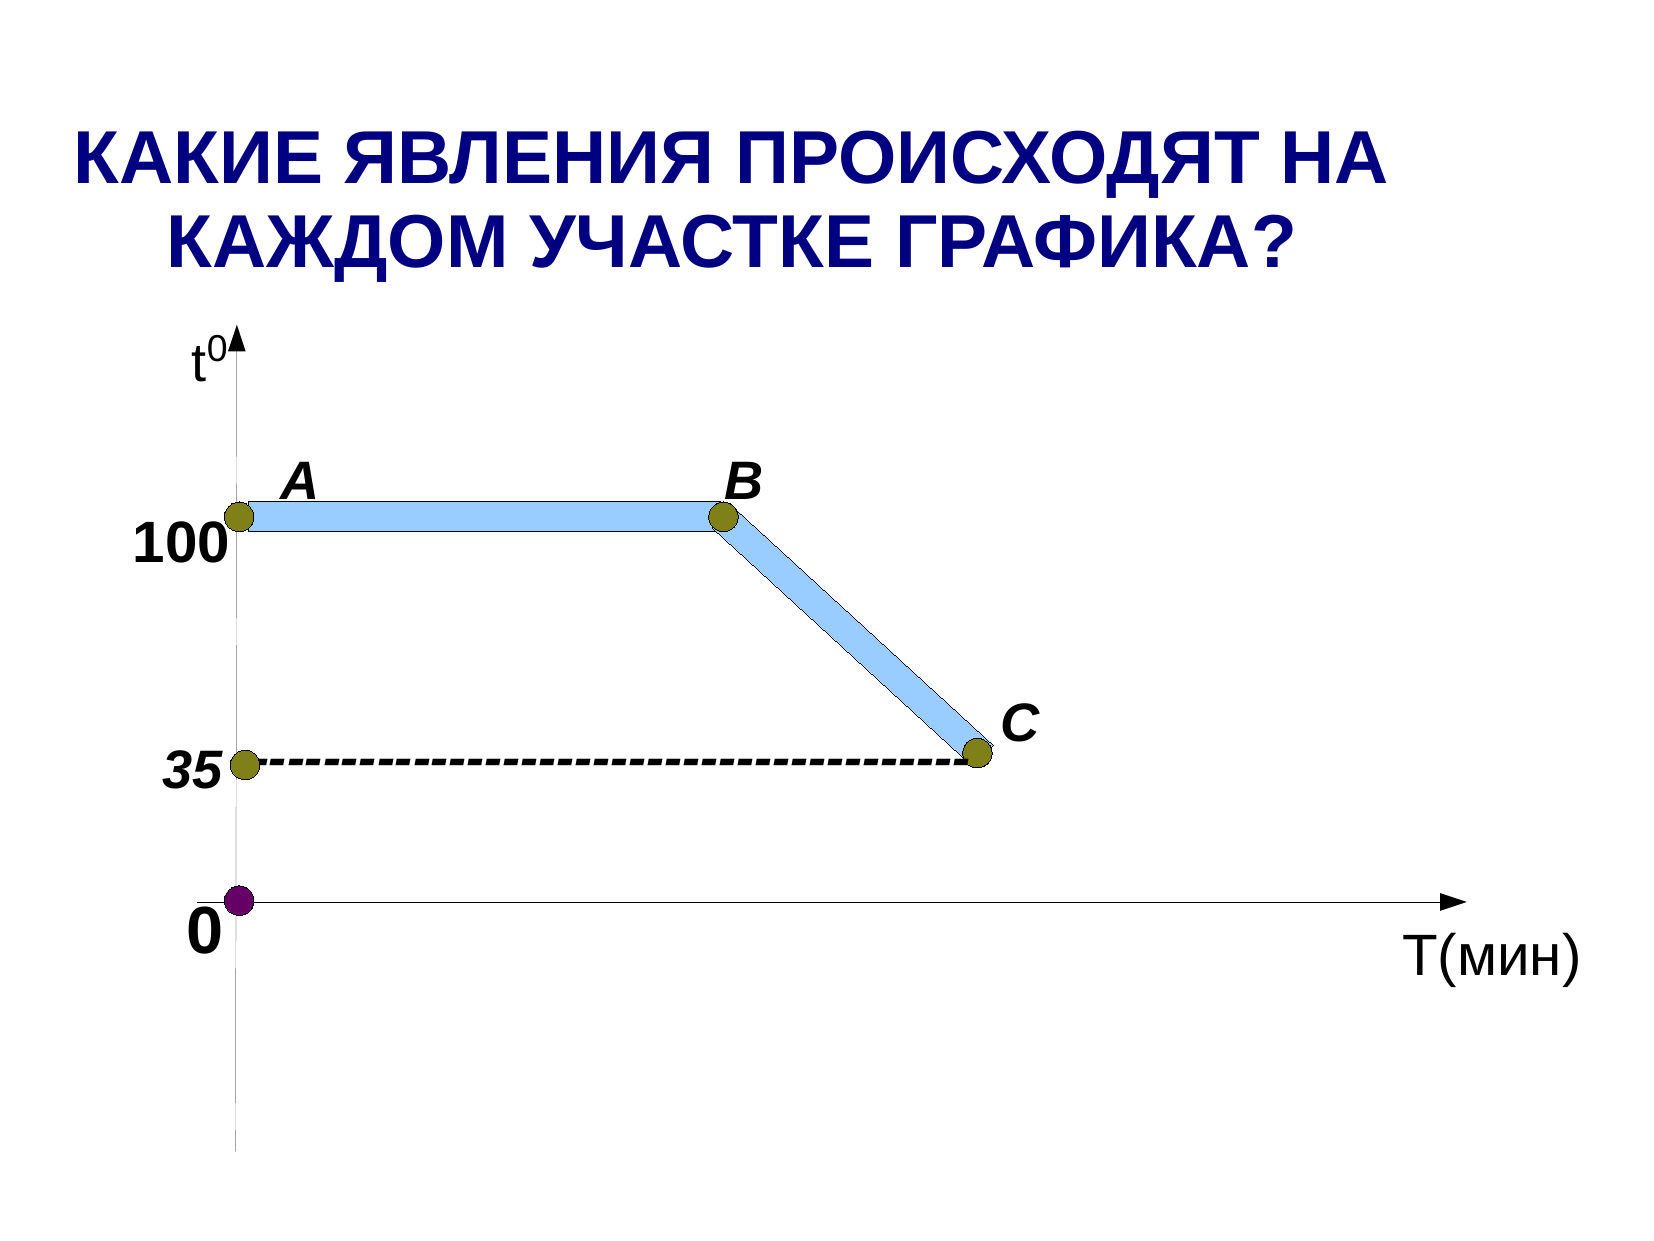

КАКИЕ ЯВЛЕНИЯ ПРОИСХОДЯТ НА КАЖДОМ УЧАСТКЕ ГРАФИКА?
0
t
| | | |
| --- | --- | --- |
А В
 С
100
----------------------------------------
35
0
T(мин)